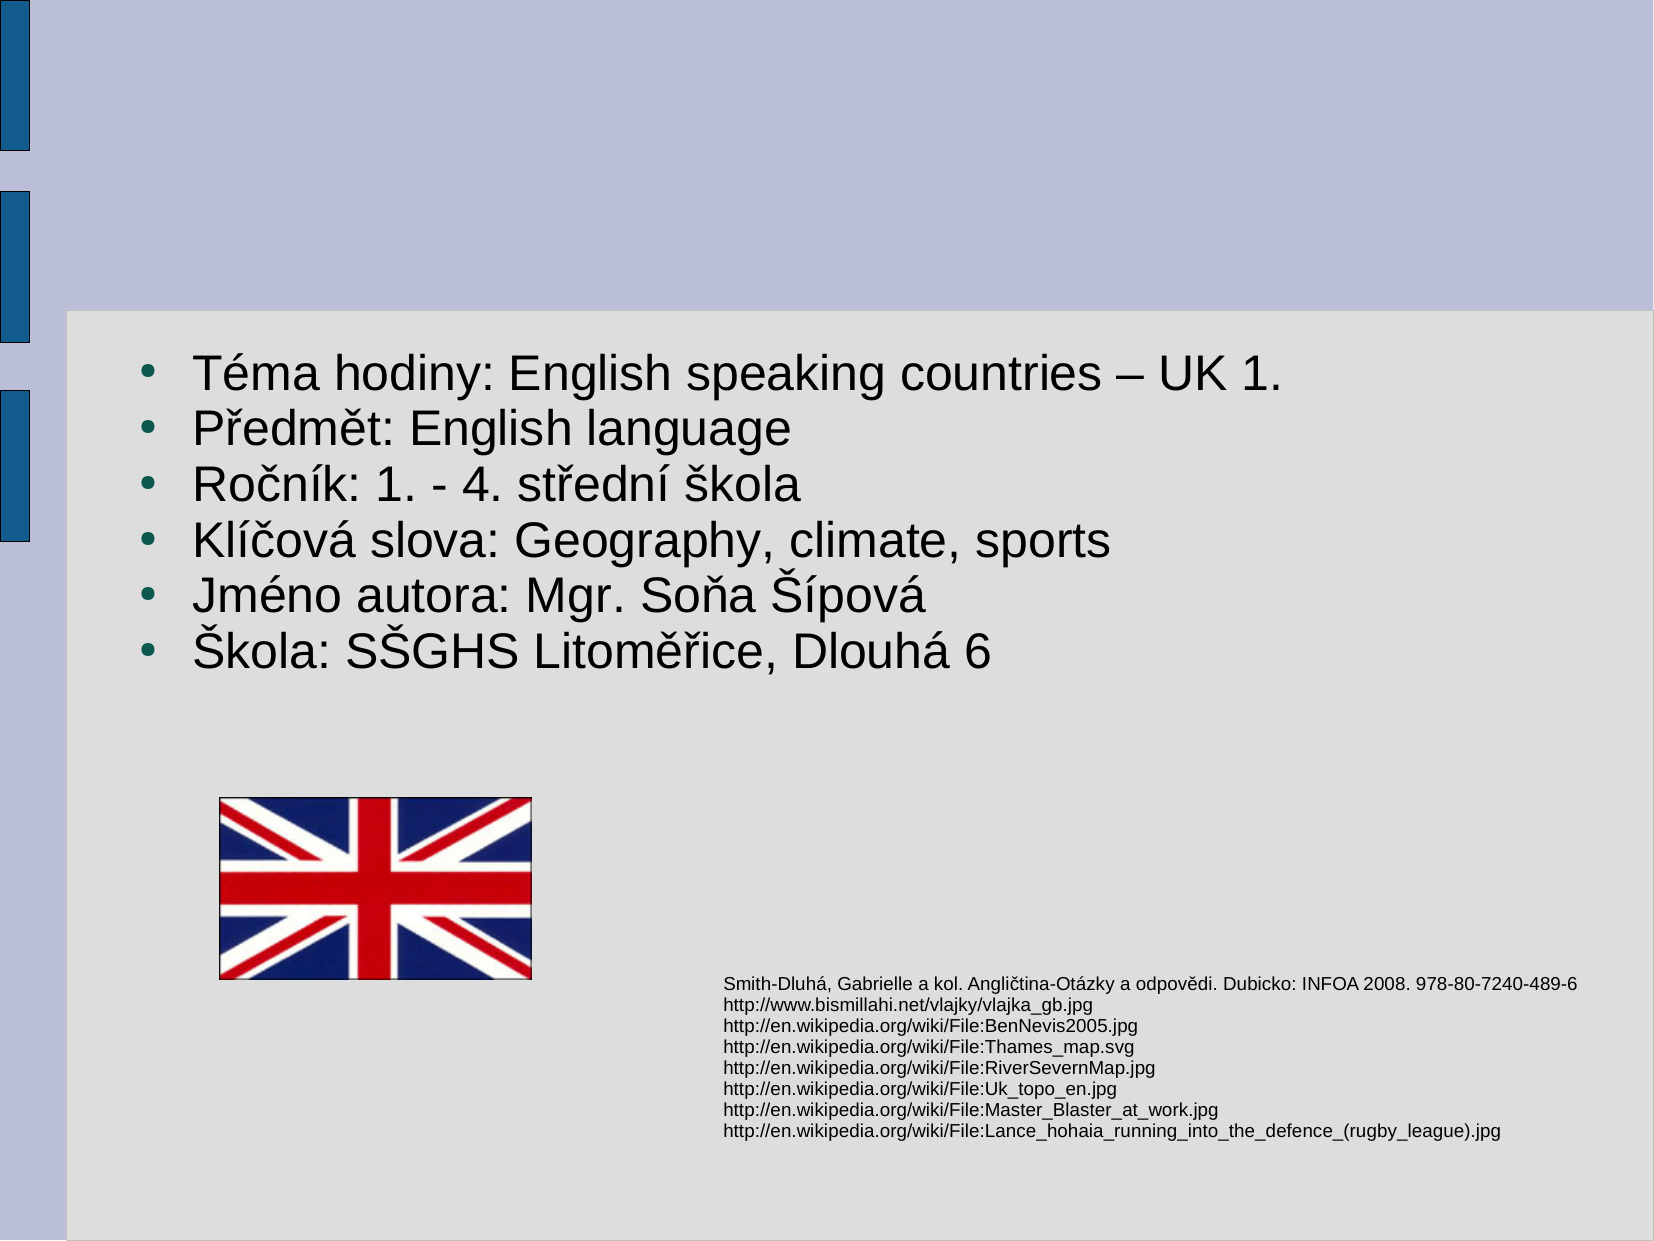

# Téma hodiny: English speaking countries – UK 1.
Předmět: English language
Ročník: 1. - 4. střední škola
Klíčová slova: Geography, climate, sports
Jméno autora: Mgr. Soňa Šípová
Škola: SŠGHS Litoměřice, Dlouhá 6
Smith-Dluhá, Gabrielle a kol. Angličtina-Otázky a odpovědi. Dubicko: INFOA 2008. 978-80-7240-489-6
http://www.bismillahi.net/vlajky/vlajka_gb.jpg
http://en.wikipedia.org/wiki/File:BenNevis2005.jpg
http://en.wikipedia.org/wiki/File:Thames_map.svg
http://en.wikipedia.org/wiki/File:RiverSevernMap.jpg
http://en.wikipedia.org/wiki/File:Uk_topo_en.jpg
http://en.wikipedia.org/wiki/File:Master_Blaster_at_work.jpg
http://en.wikipedia.org/wiki/File:Lance_hohaia_running_into_the_defence_(rugby_league).jpg